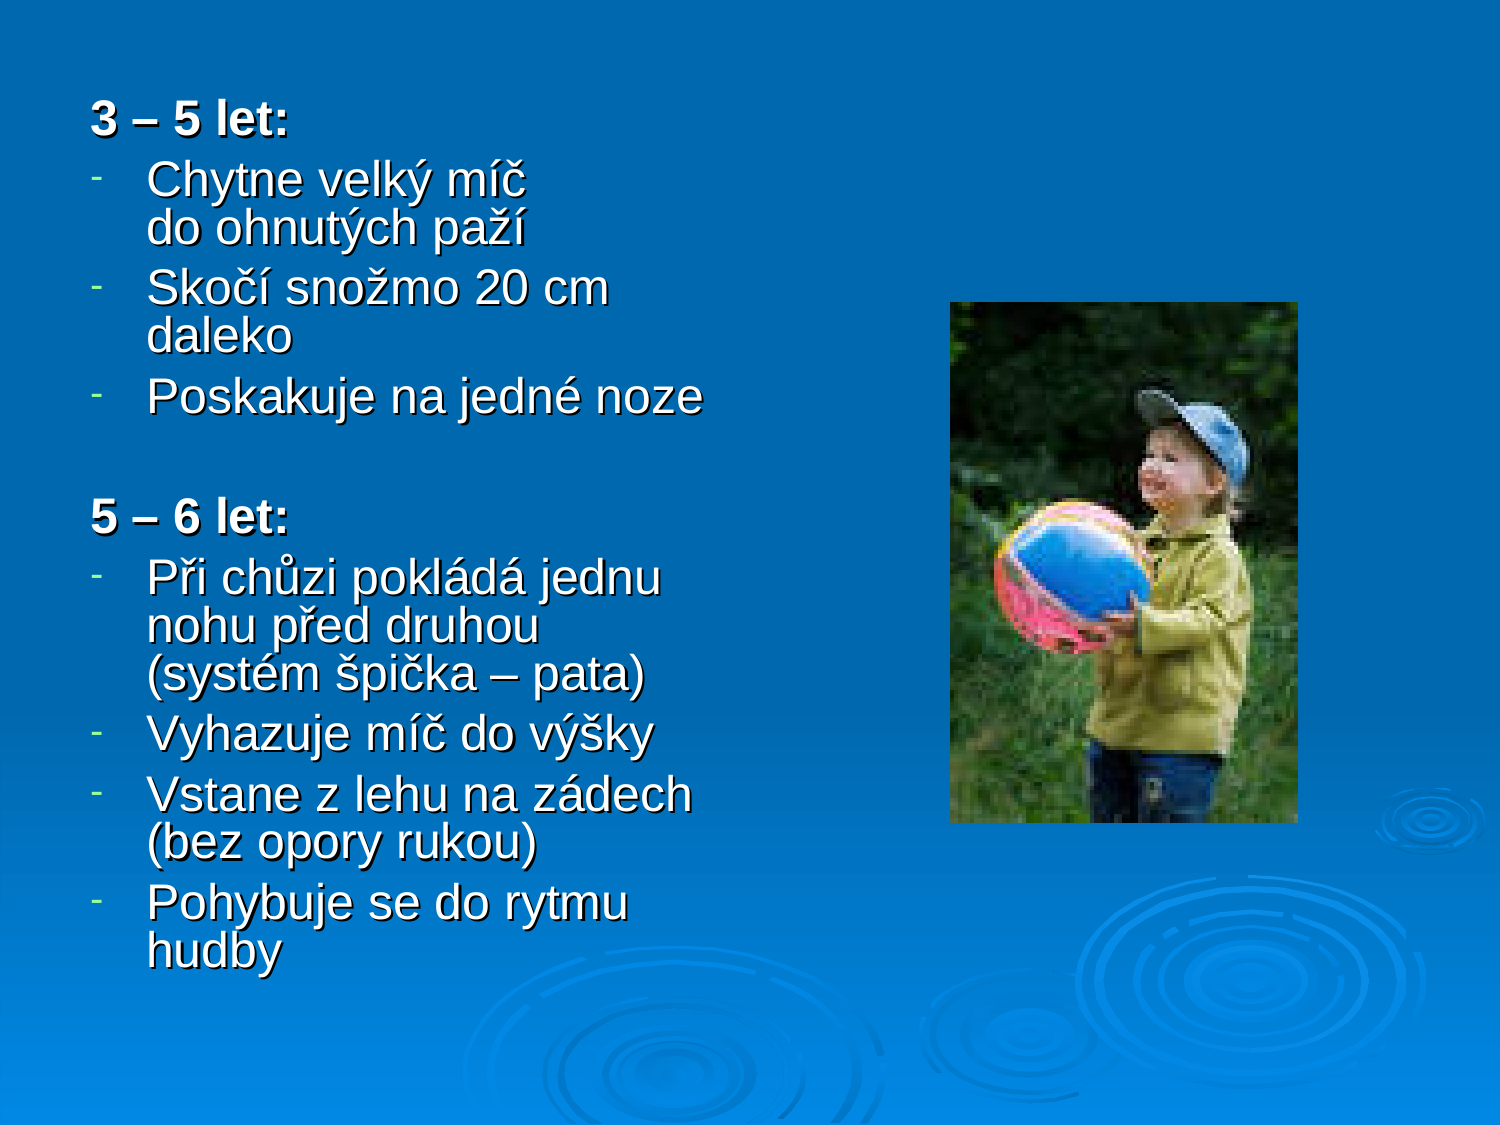

# 3 – 5 let:
Chytne velký míč do ohnutých paží
Skočí snožmo 20 cm daleko
Poskakuje na jedné noze
5 – 6 let:
Při chůzi pokládá jednu nohu před druhou (systém špička – pata)
Vyhazuje míč do výšky
Vstane z lehu na zádech (bez opory rukou)
Pohybuje se do rytmu hudby